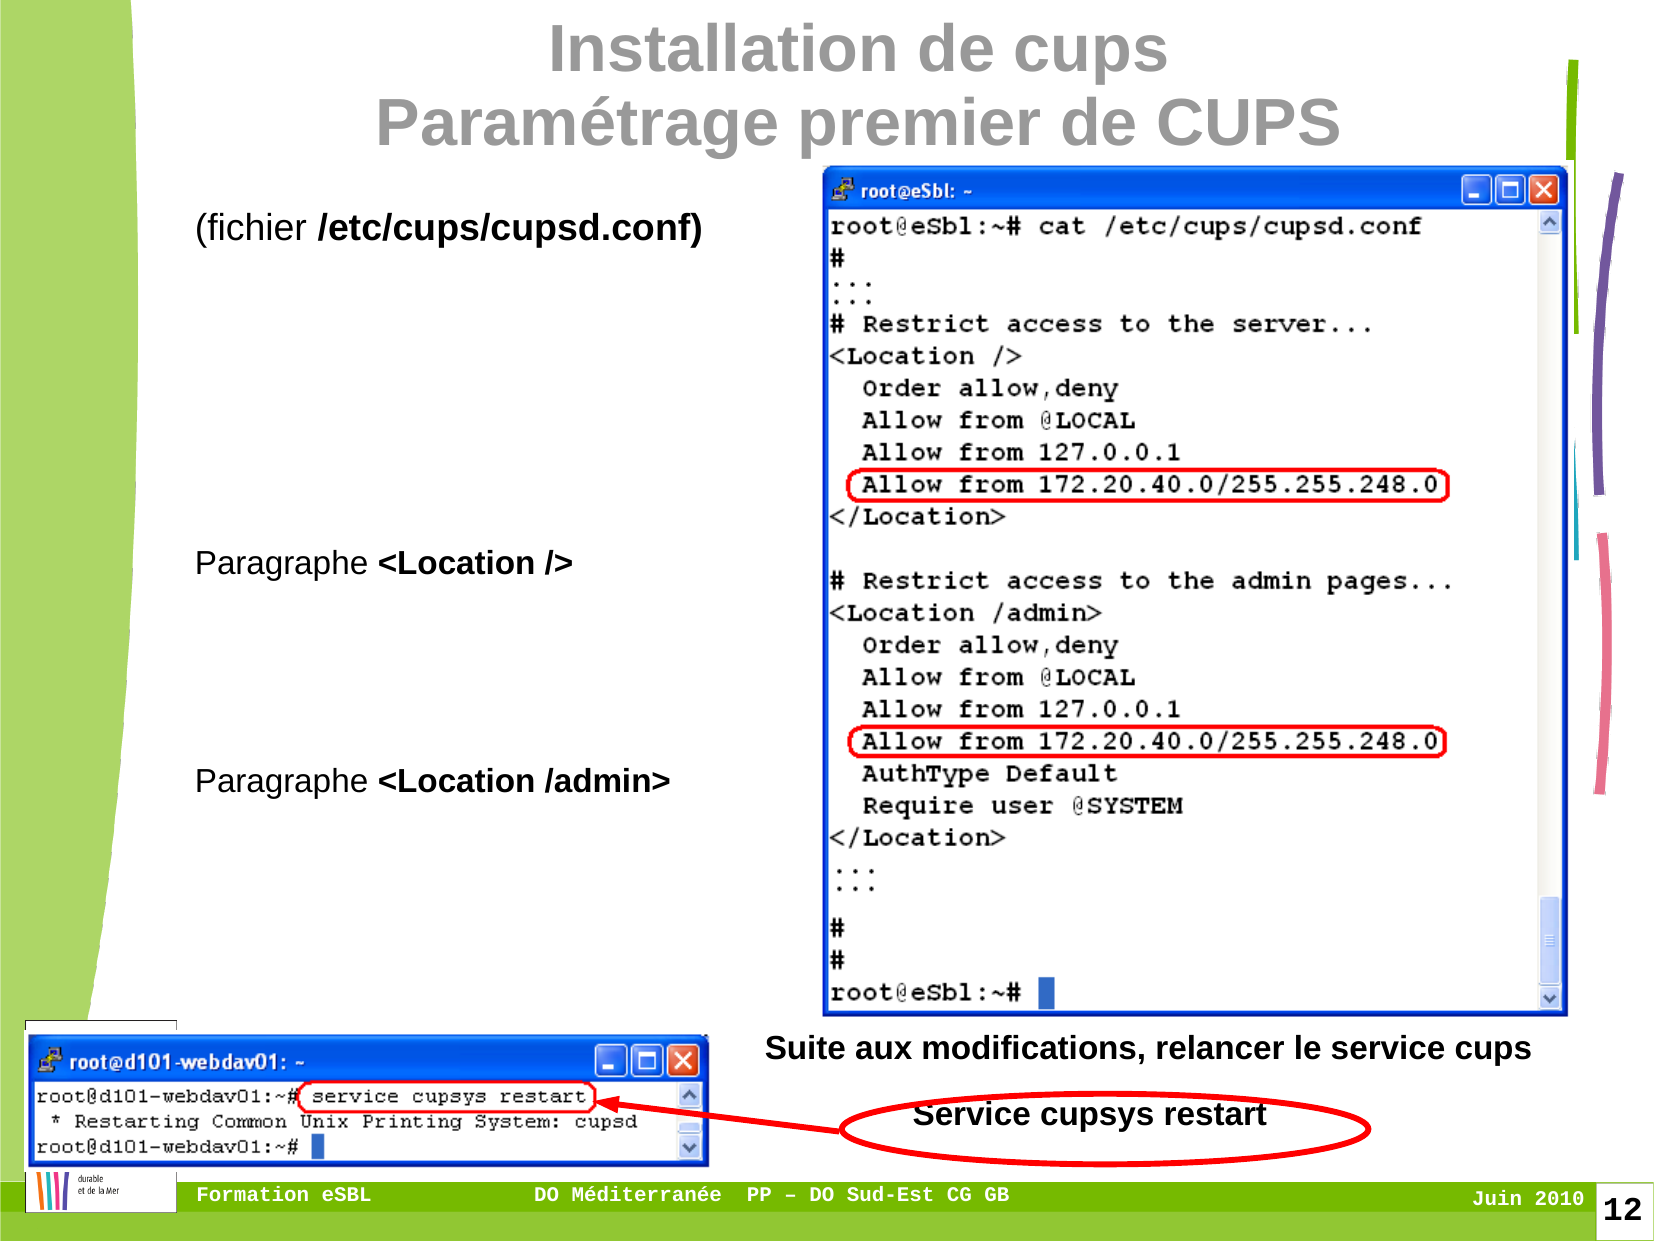

# Installation de cups Paramétrage premier de CUPS
(fichier /etc/cups/cupsd.conf)
Paragraphe <Location />
Paragraphe <Location /admin>
 						 	Suite aux modifications, relancer le service cups
 									Service cupsys restart
12